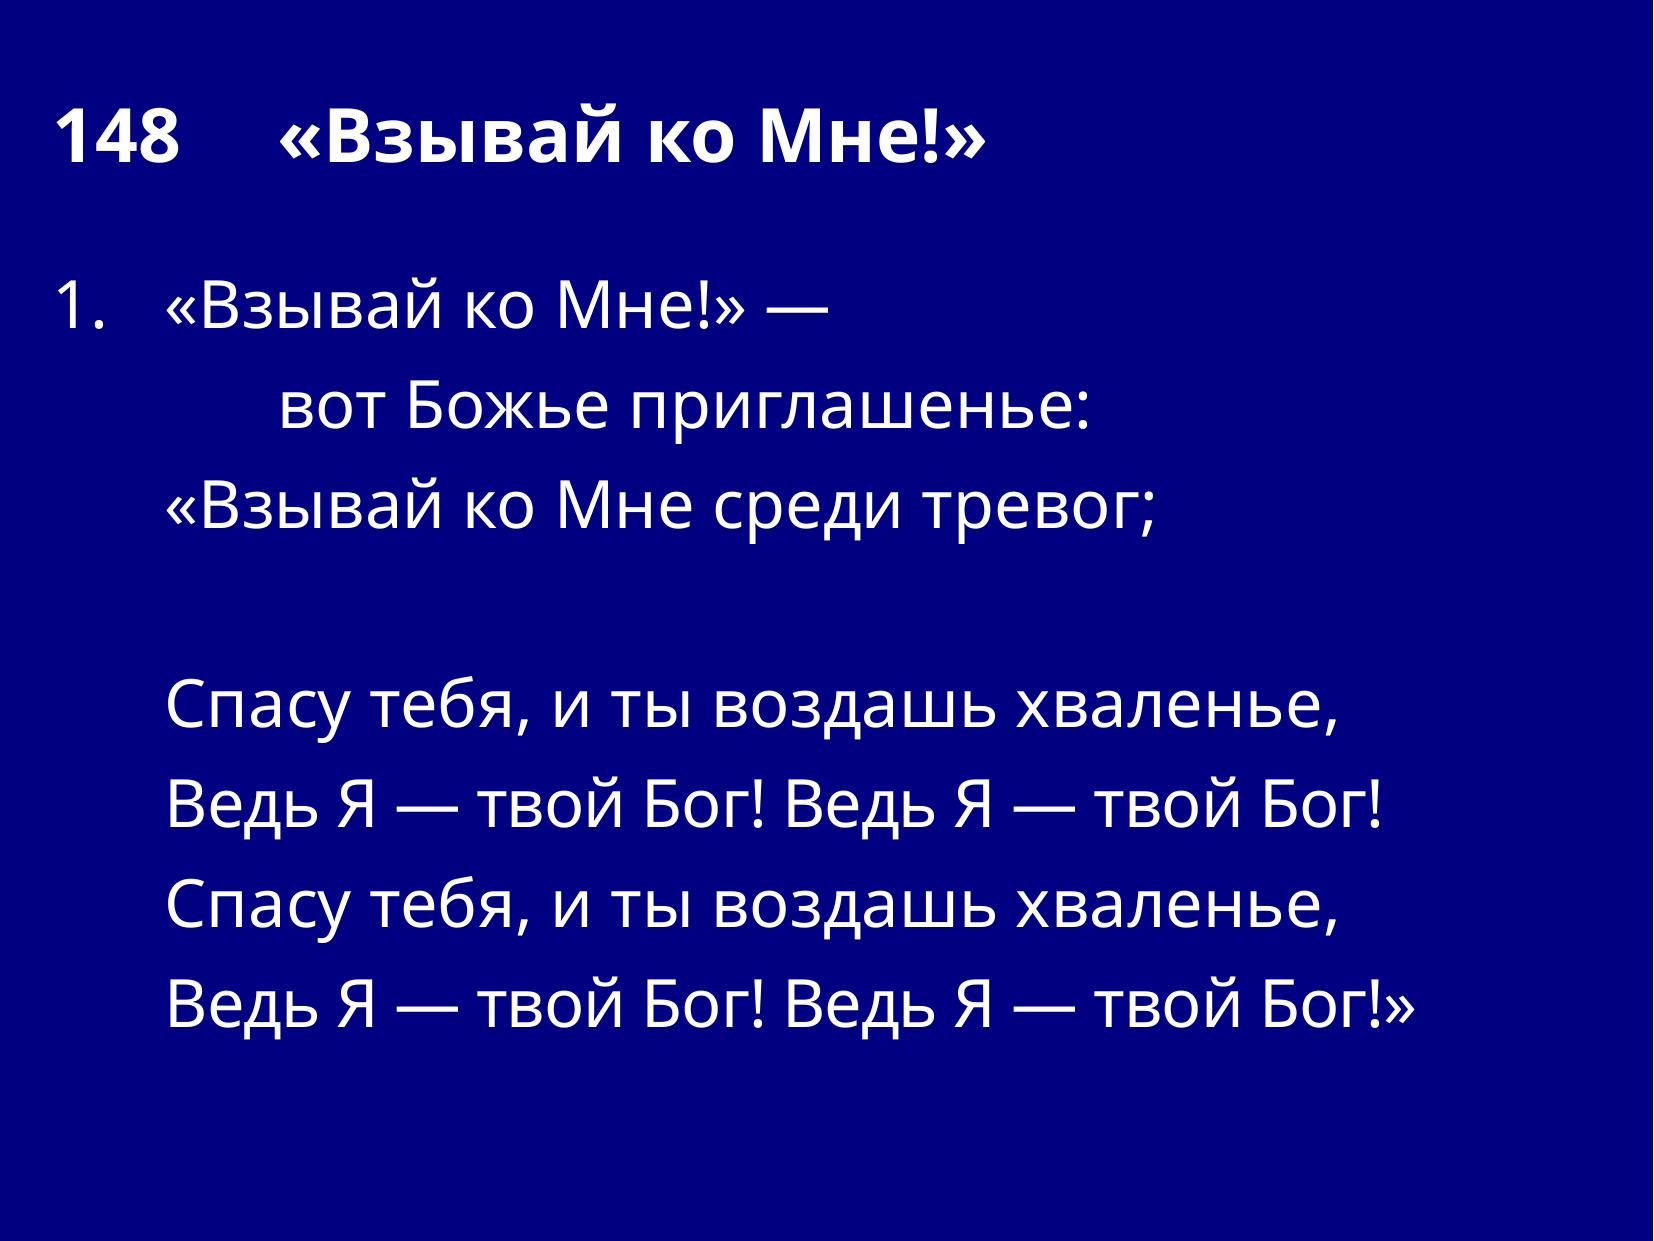

148	«Взывай ко Мне!»
1.	«Взывай ко Мне!» —
		вот Божье приглашенье:
	«Взывай ко Мне среди тревог;
	Спасу тебя, и ты воздашь хваленье,
	Ведь Я — твой Бог! Ведь Я — твой Бог!
	Спасу тебя, и ты воздашь хваленье,
	Ведь Я — твой Бог! Ведь Я — твой Бог!»